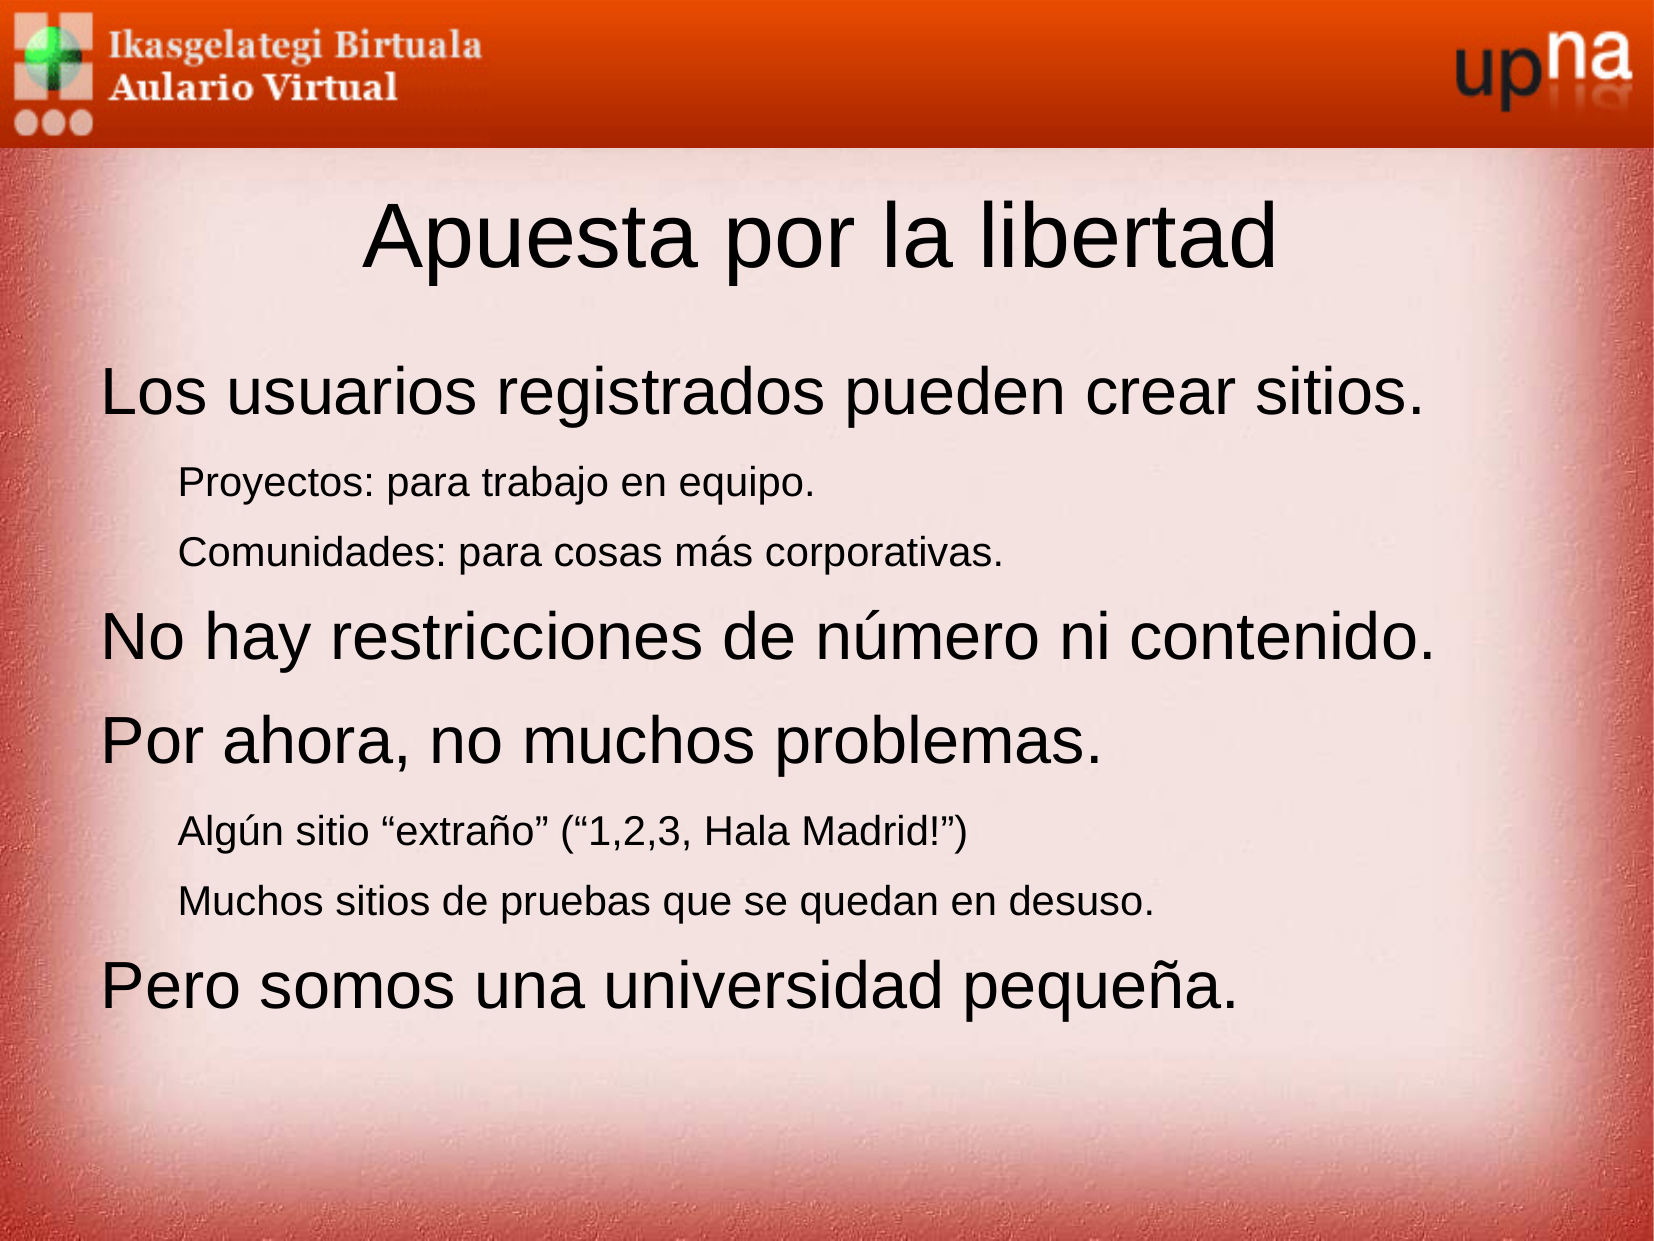

# Apuesta por la libertad
Los usuarios registrados pueden crear sitios.
Proyectos: para trabajo en equipo.
Comunidades: para cosas más corporativas.
No hay restricciones de número ni contenido.
Por ahora, no muchos problemas.
Algún sitio “extraño” (“1,2,3, Hala Madrid!”)
Muchos sitios de pruebas que se quedan en desuso.
Pero somos una universidad pequeña.